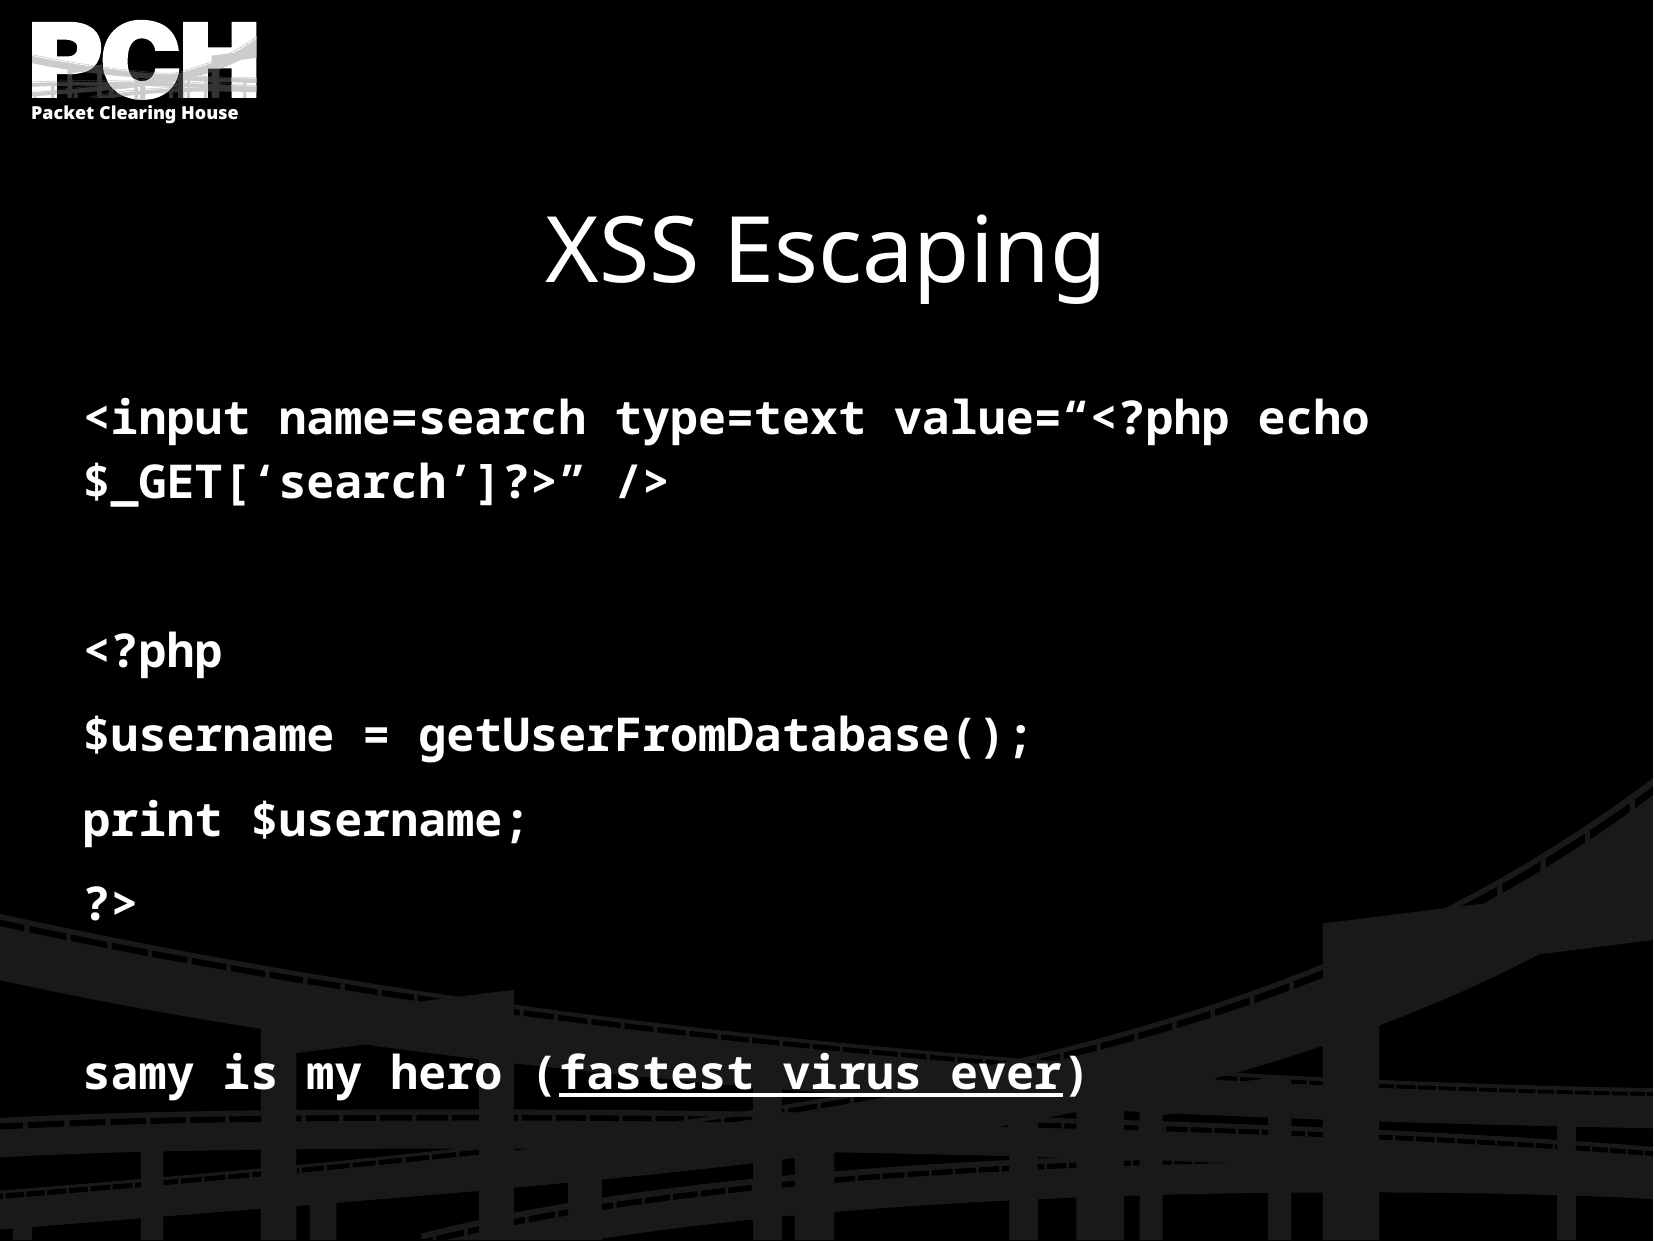

# XSS Escaping
<input name=search type=text value=“<?php echo $_GET[‘search’]?>” />
<?php
$username = getUserFromDatabase();
print $username;
?>
samy is my hero (fastest virus ever)